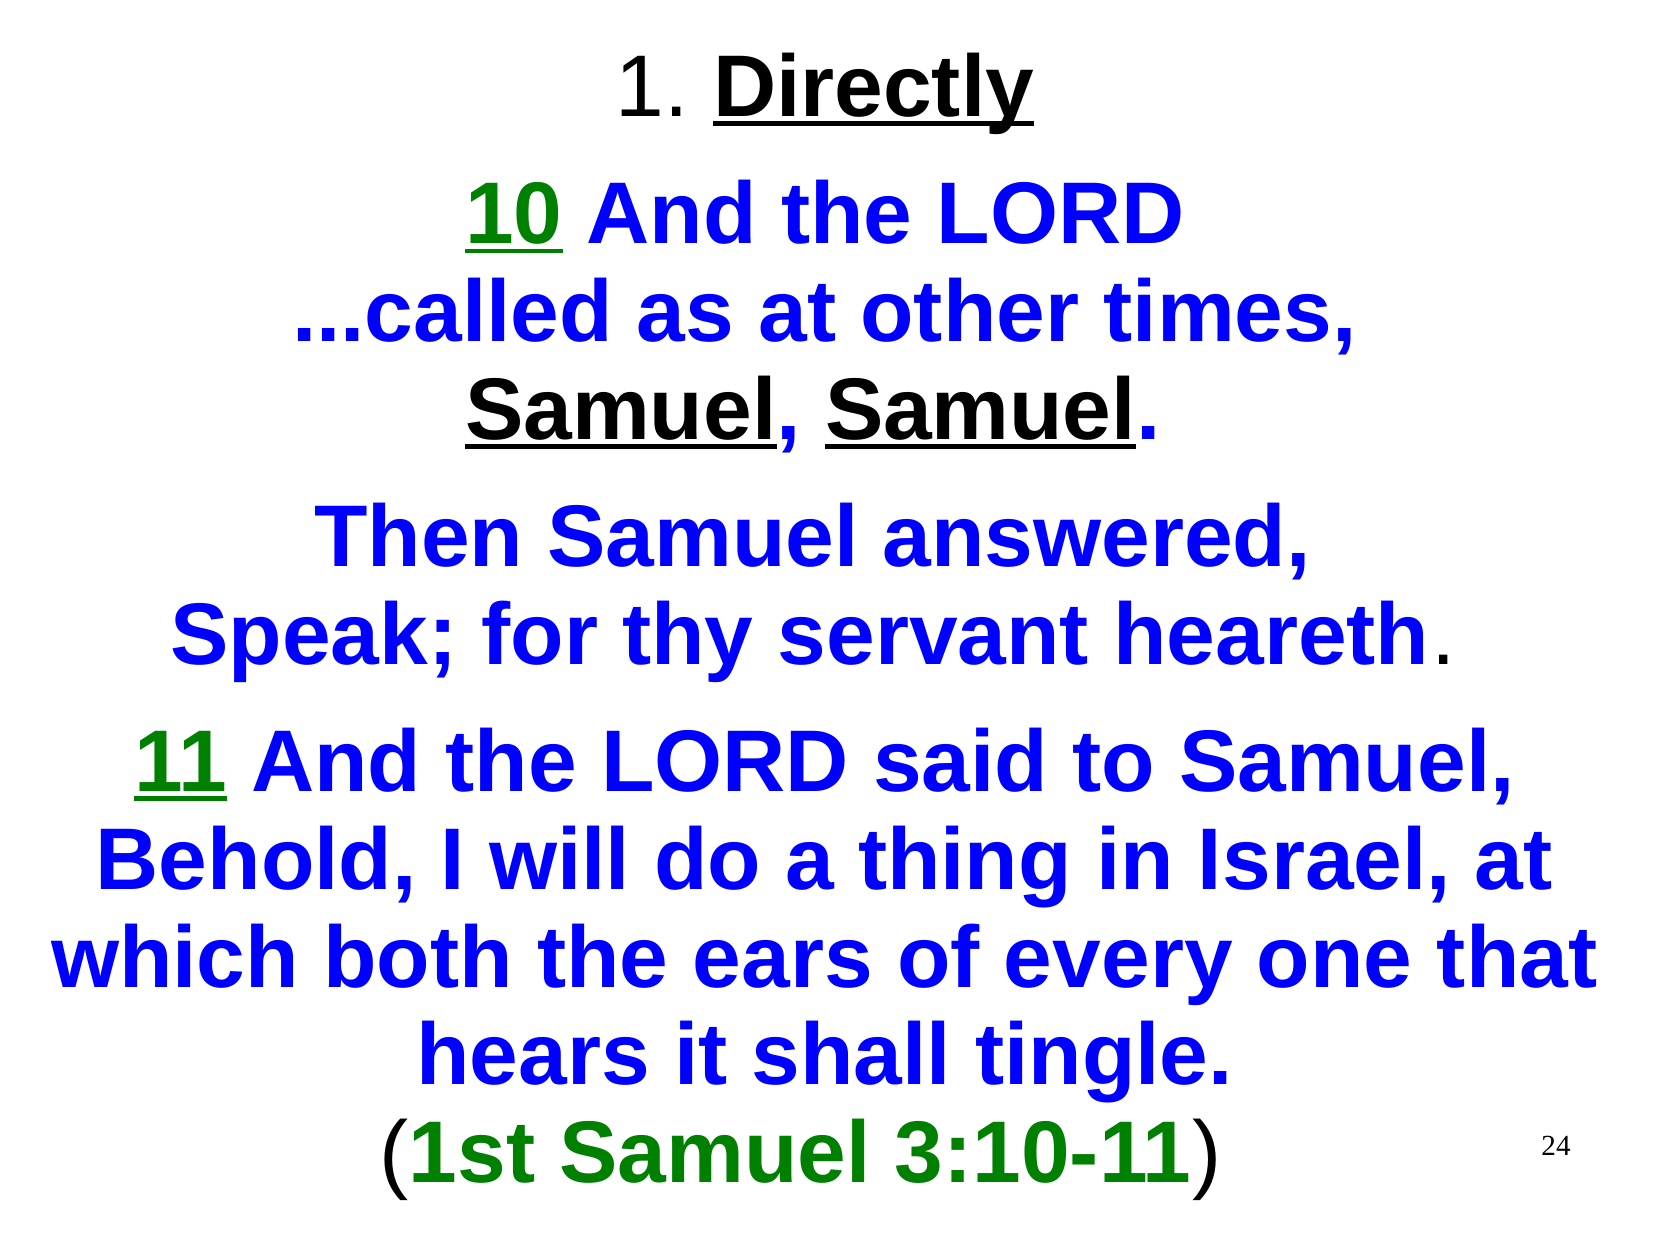

# 1. Directly
10 And the LORD
 ...called as at other times,
Samuel, Samuel.
Then Samuel answered,
Speak; for thy servant heareth.
11 And the LORD said to Samuel, Behold, I will do a thing in Israel, at which both the ears of every one that hears it shall tingle.
(1st Samuel 3:10-11)
24